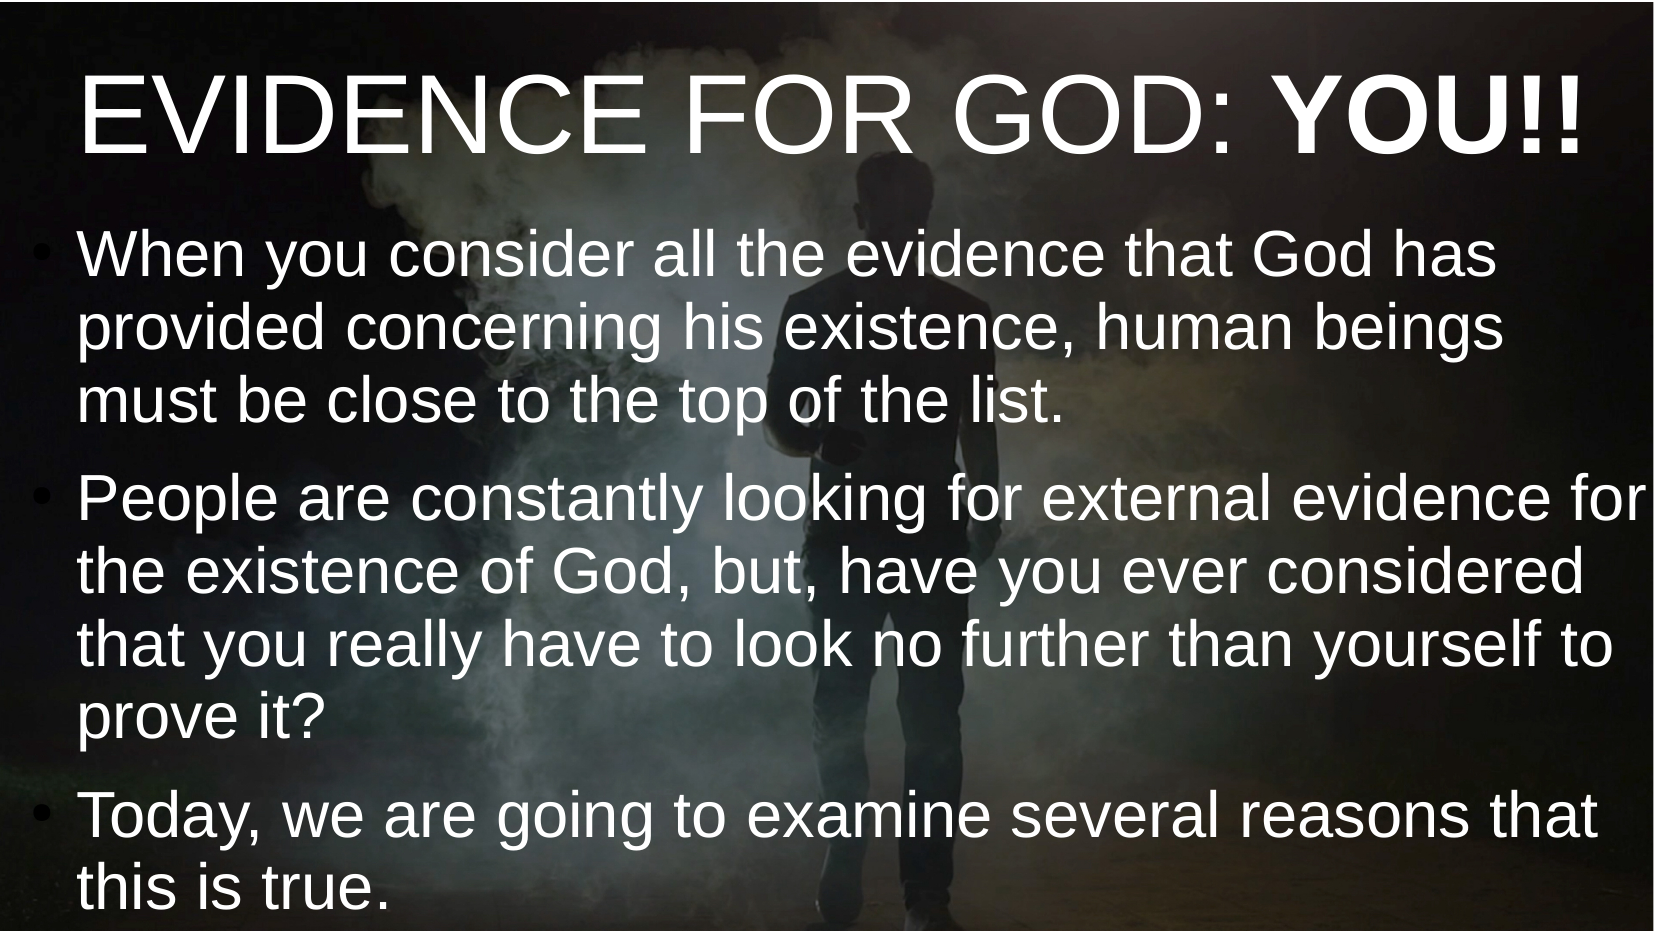

# EVIDENCE FOR GOD: YOU!!
When you consider all the evidence that God has provided concerning his existence, human beings must be close to the top of the list.
People are constantly looking for external evidence for the existence of God, but, have you ever considered that you really have to look no further than yourself to prove it?
Today, we are going to examine several reasons that this is true.